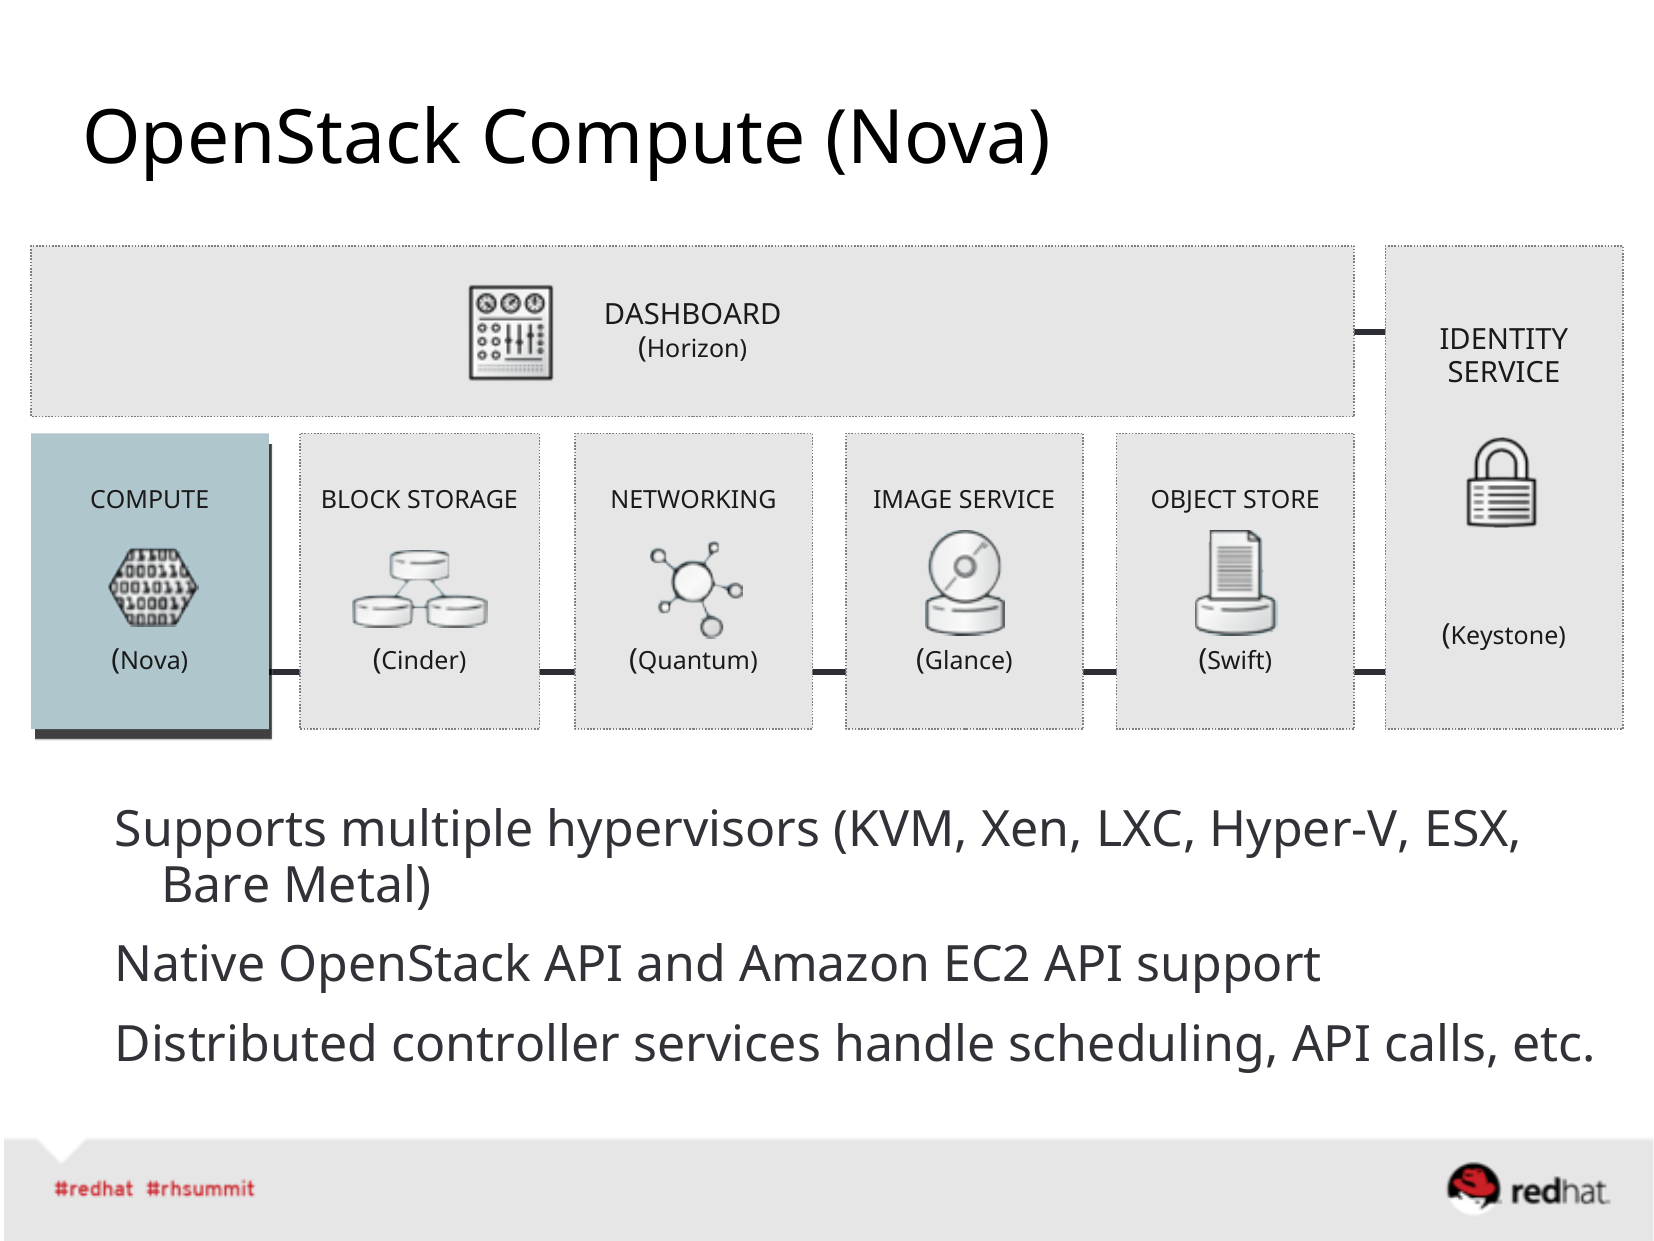

# OpenStack Compute (Nova)
DASHBOARD
(Horizon)
IDENTITY SERVICE
(Keystone)
COMPUTE
(Nova)
BLOCK STORAGE
(Cinder)
NETWORKING
(Quantum)
IMAGE SERVICE
(Glance)
OBJECT STORE
(Swift)
PTL
Supports multiple hypervisors (KVM, Xen, LXC, Hyper-V, ESX, Bare Metal)
Native OpenStack API and Amazon EC2 API support
Distributed controller services handle scheduling, API calls, etc.